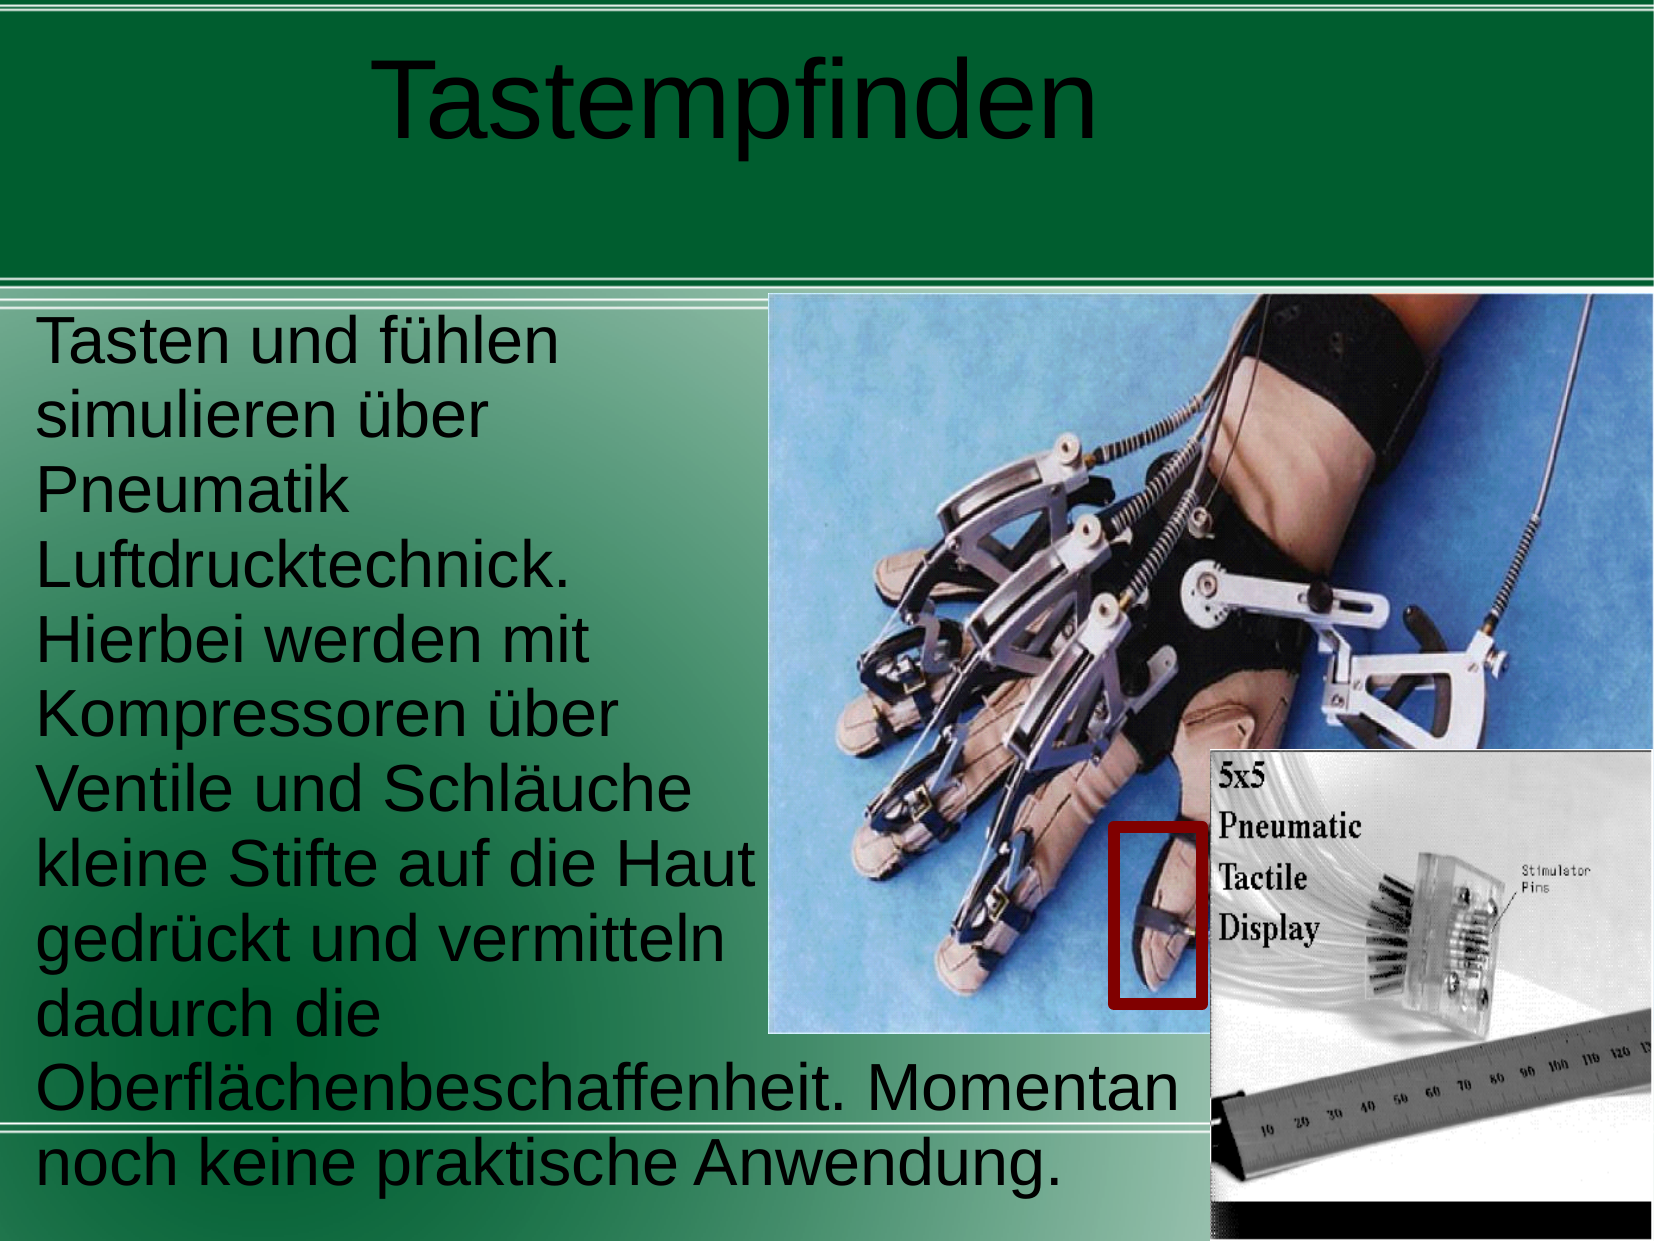

Tastempfinden
Tasten und fühlen
simulieren über
Pneumatik
Luftdrucktechnick.
Hierbei werden mit
Kompressoren über
Ventile und Schläuche
kleine Stifte auf die Haut
gedrückt und vermitteln
dadurch die
Oberflächenbeschaffenheit. Momentan noch keine praktische Anwendung.